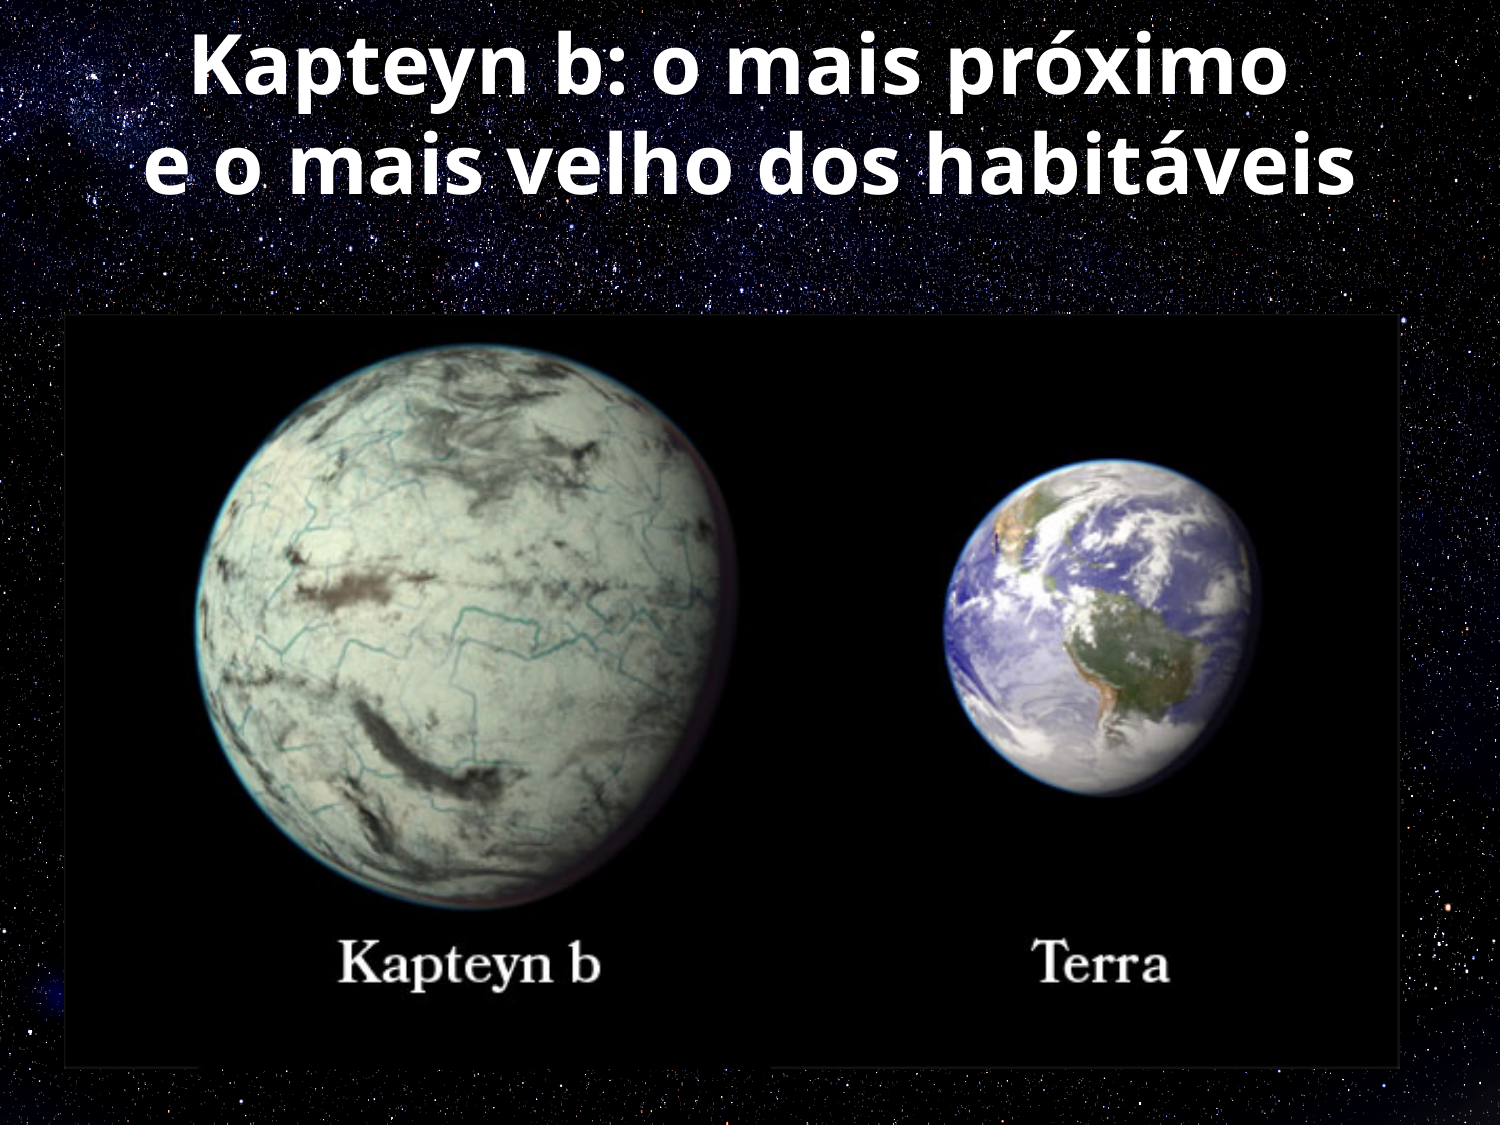

# Kapteyn b: o mais próximo e o mais velho dos habitáveis
Cauda de poeira